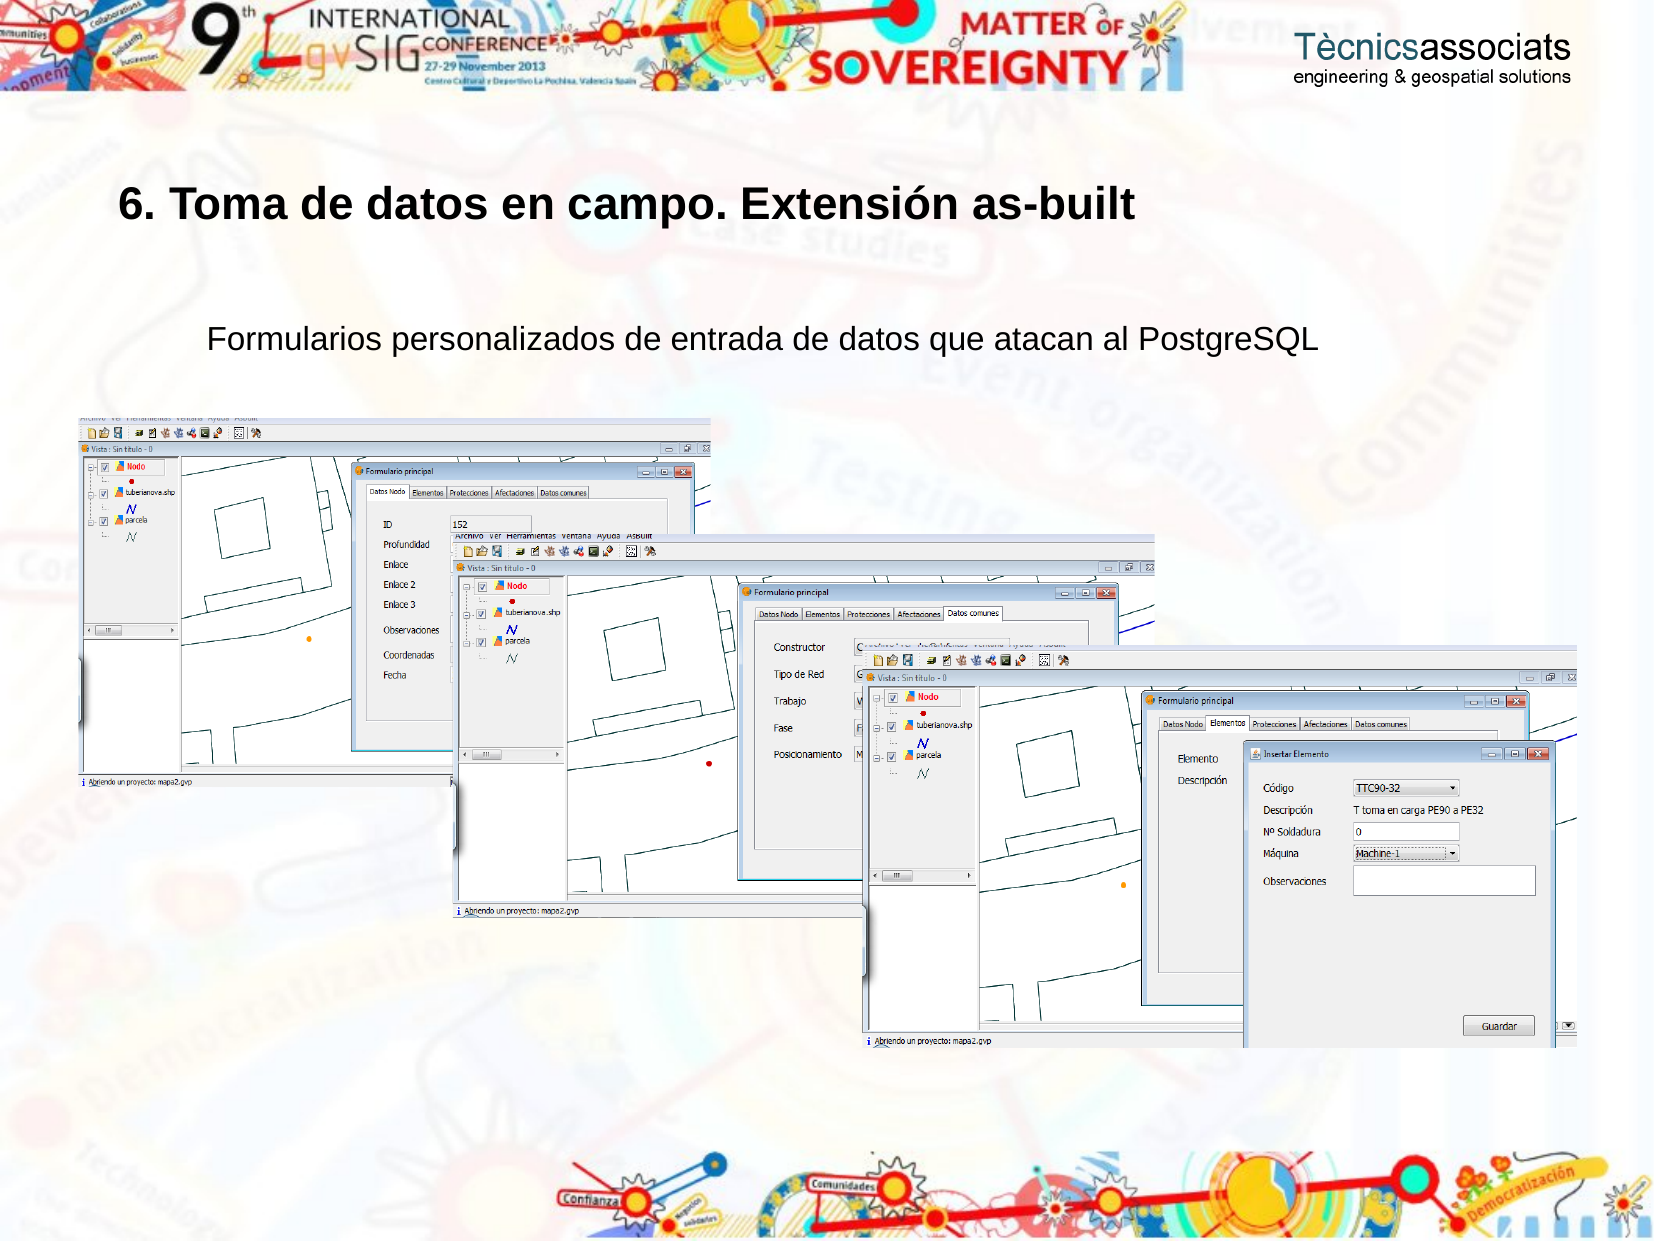

6. Toma de datos en campo. Extensión as-built
Formularios personalizados de entrada de datos que atacan al PostgreSQL